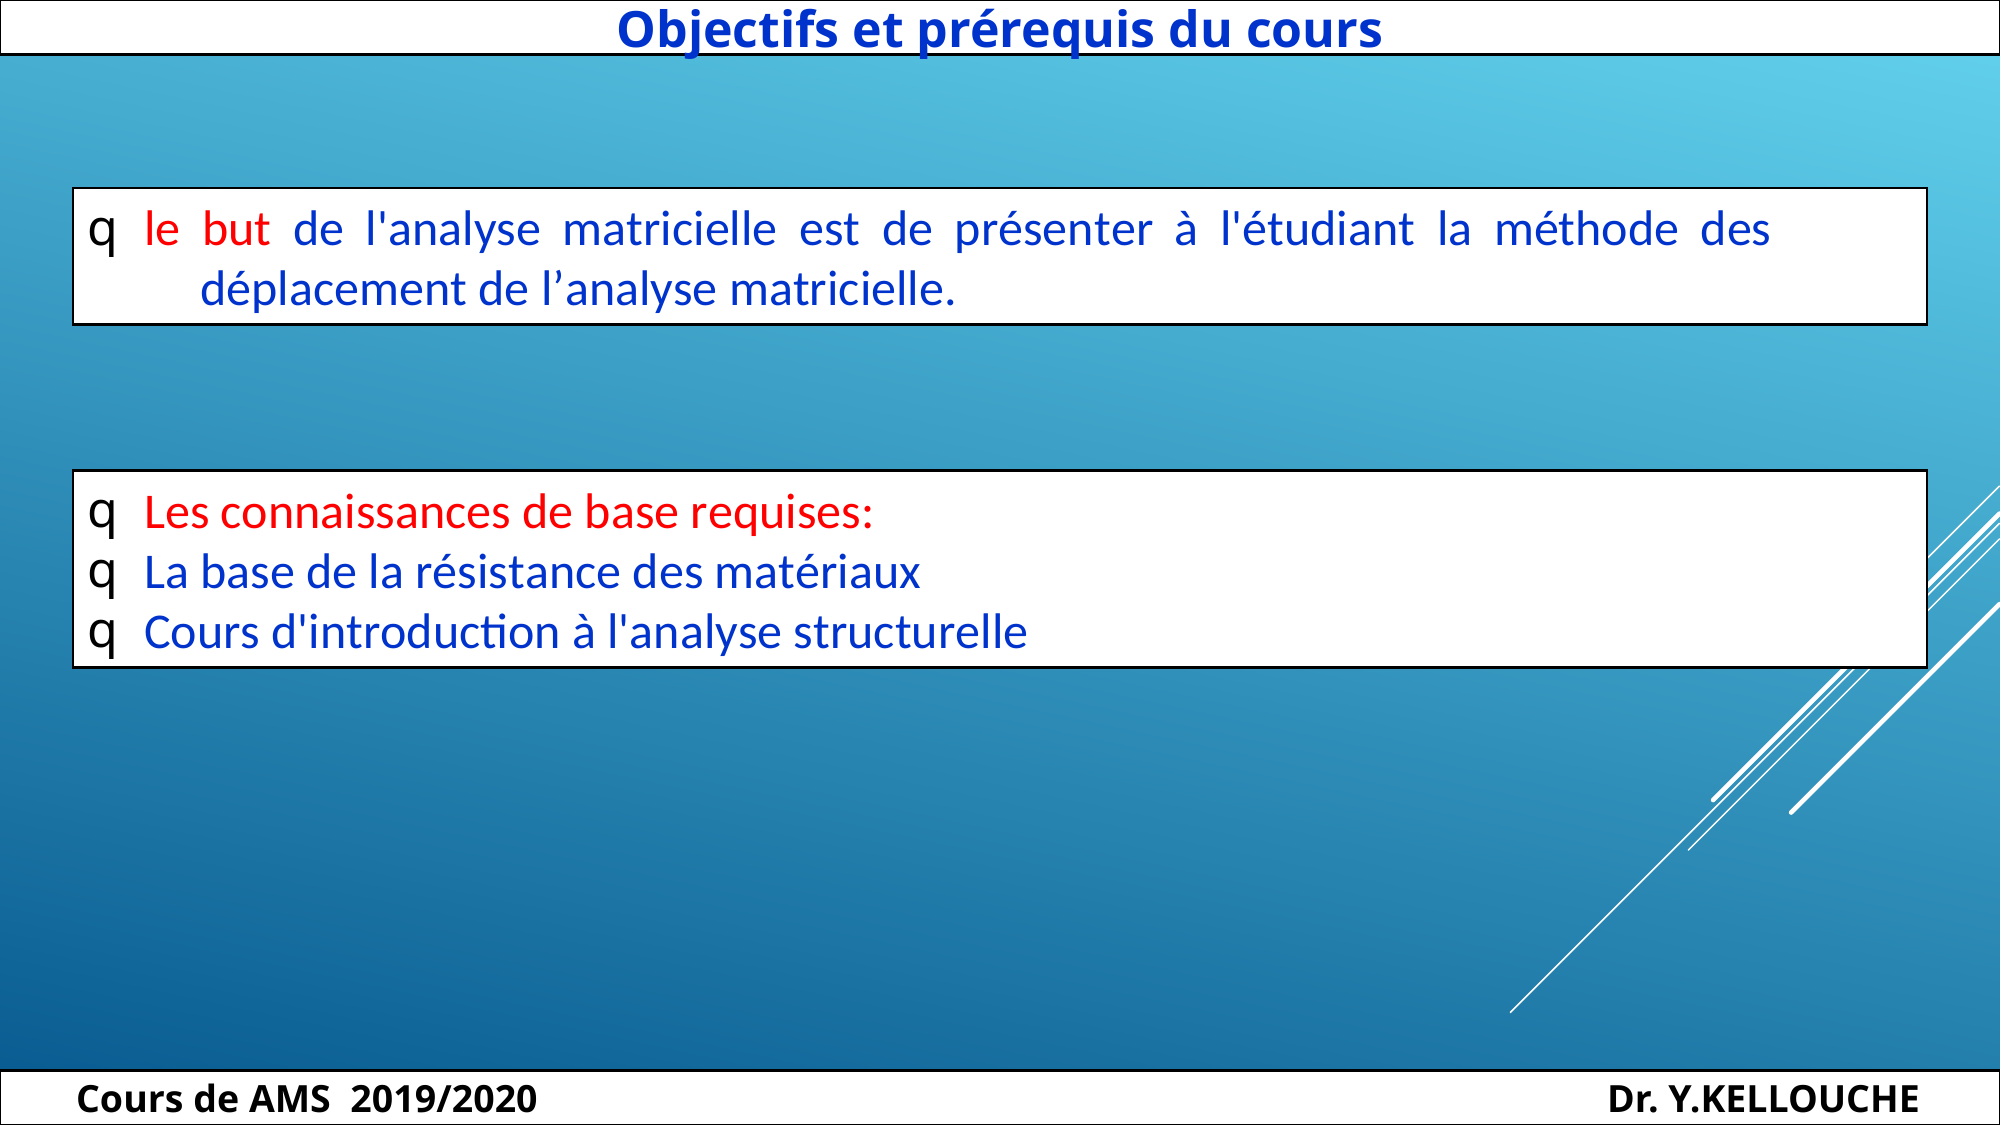

Objectifs et prérequis du cours
le but de l'analyse matricielle est de présenter à l'étudiant la méthode des déplacement de l’analyse matricielle.
Les connaissances de base requises:
La base de la résistance des matériaux
Cours d'introduction à l'analyse structurelle
Cours de AMS 2019/2020 Dr. Y.KELLOUCHE